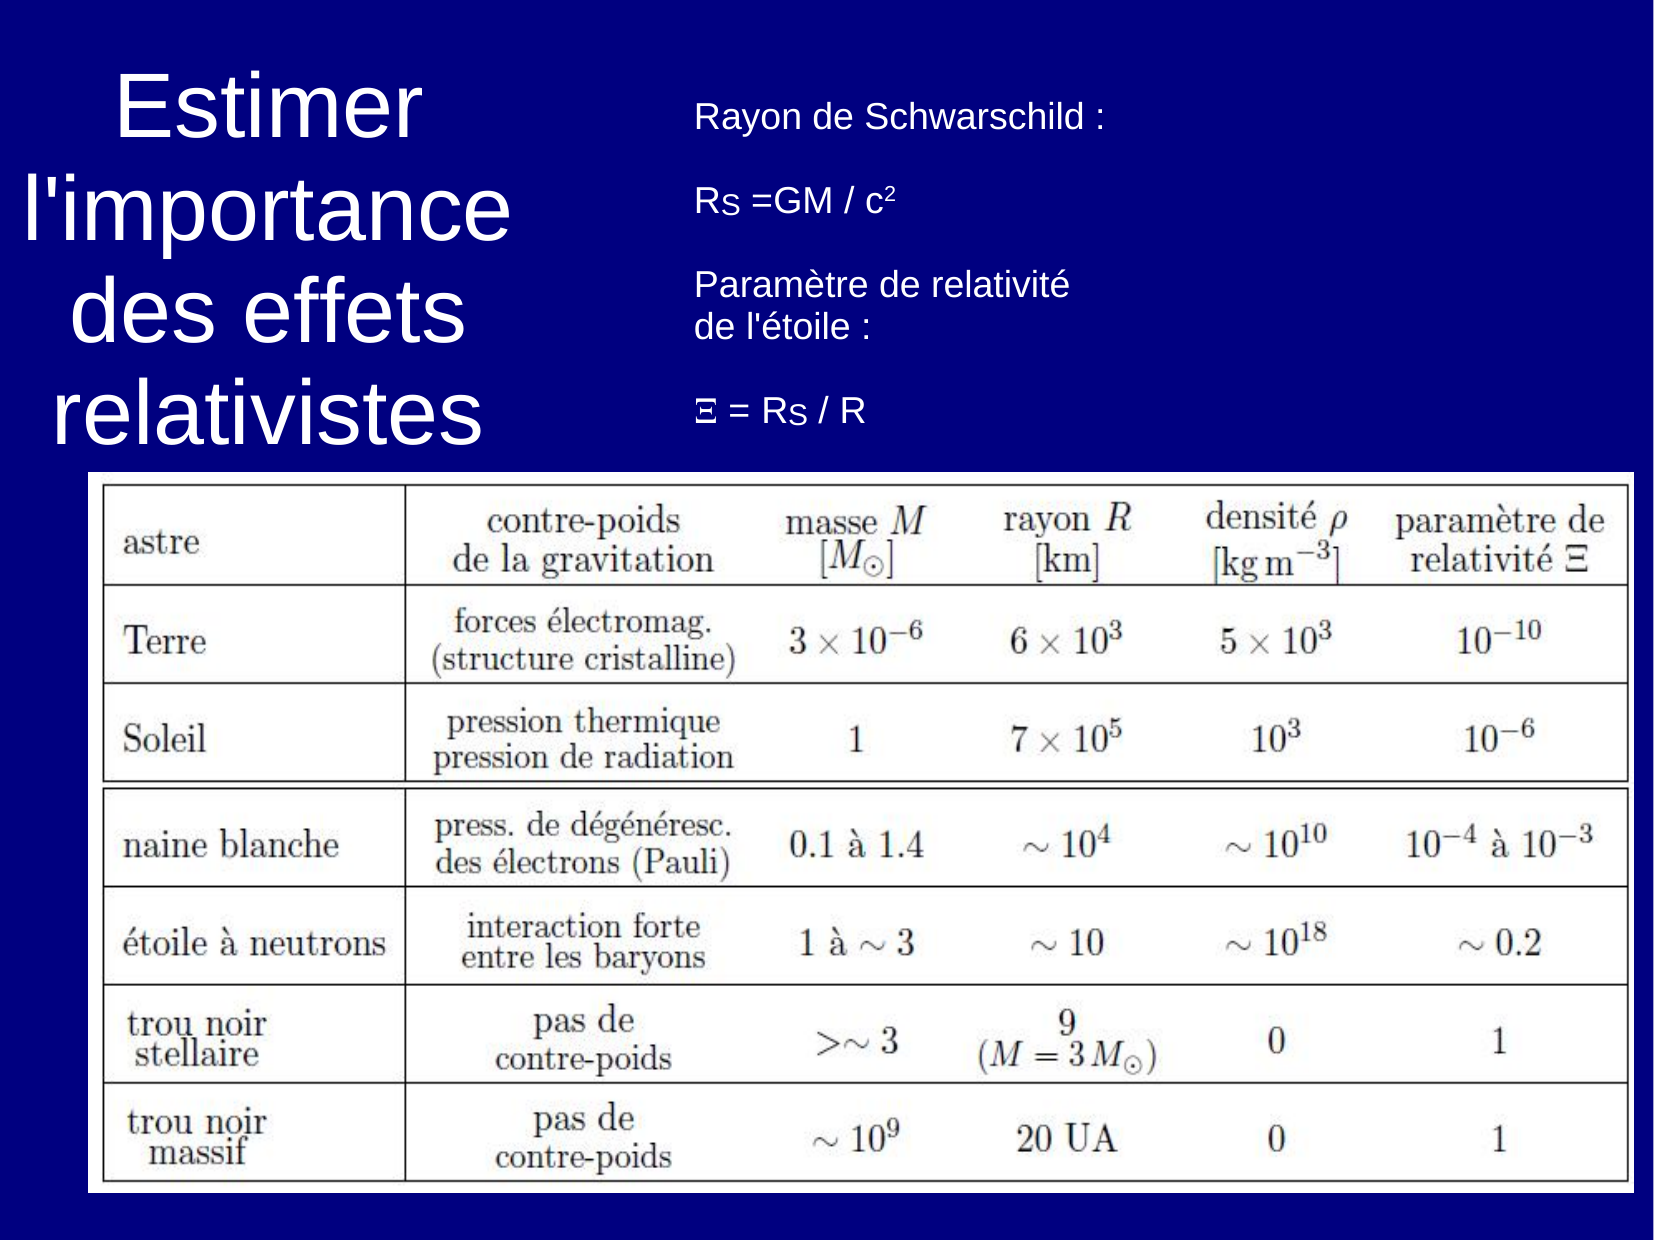

# Estimer l'importance des effets relativistes
Rayon de Schwarschild :
RS =GM / c2
Paramètre de relativité
de l'étoile :
X = RS / R